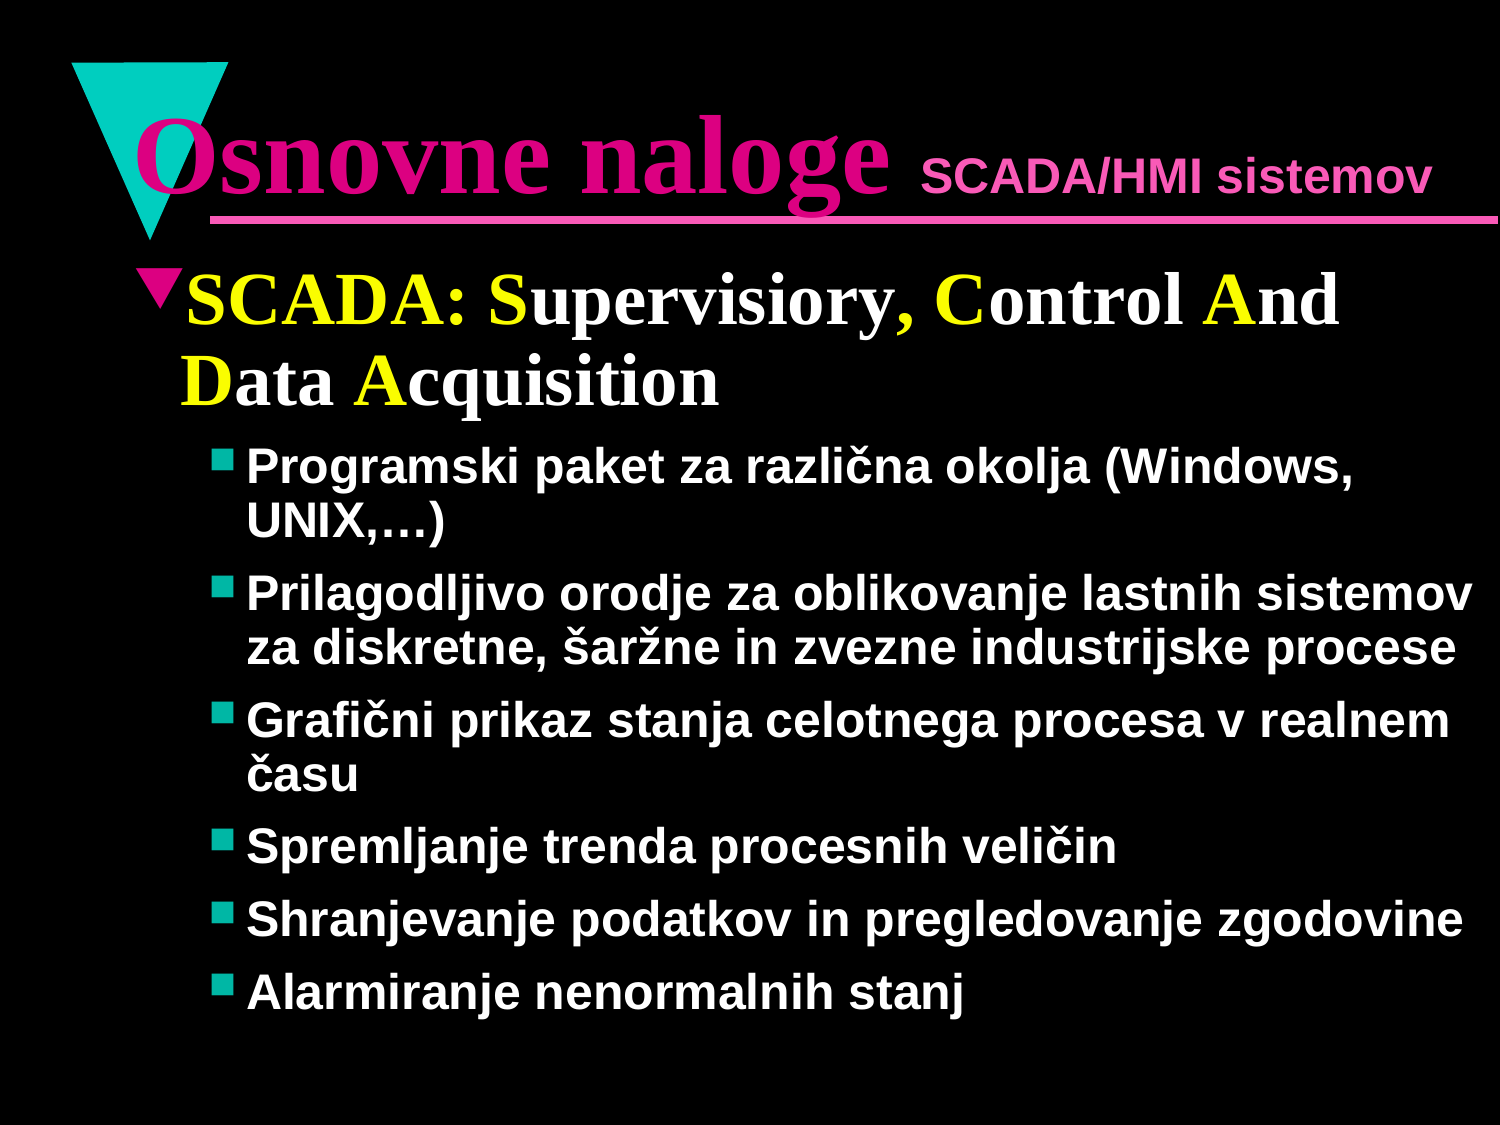

# Osnovne naloge SCADA/HMI sistemov
SCADA: Supervisiory, Control And Data Acquisition
Programski paket za različna okolja (Windows, UNIX,…)
Prilagodljivo orodje za oblikovanje lastnih sistemov za diskretne, šaržne in zvezne industrijske procese
Grafični prikaz stanja celotnega procesa v realnem času
Spremljanje trenda procesnih veličin
Shranjevanje podatkov in pregledovanje zgodovine
Alarmiranje nenormalnih stanj
5